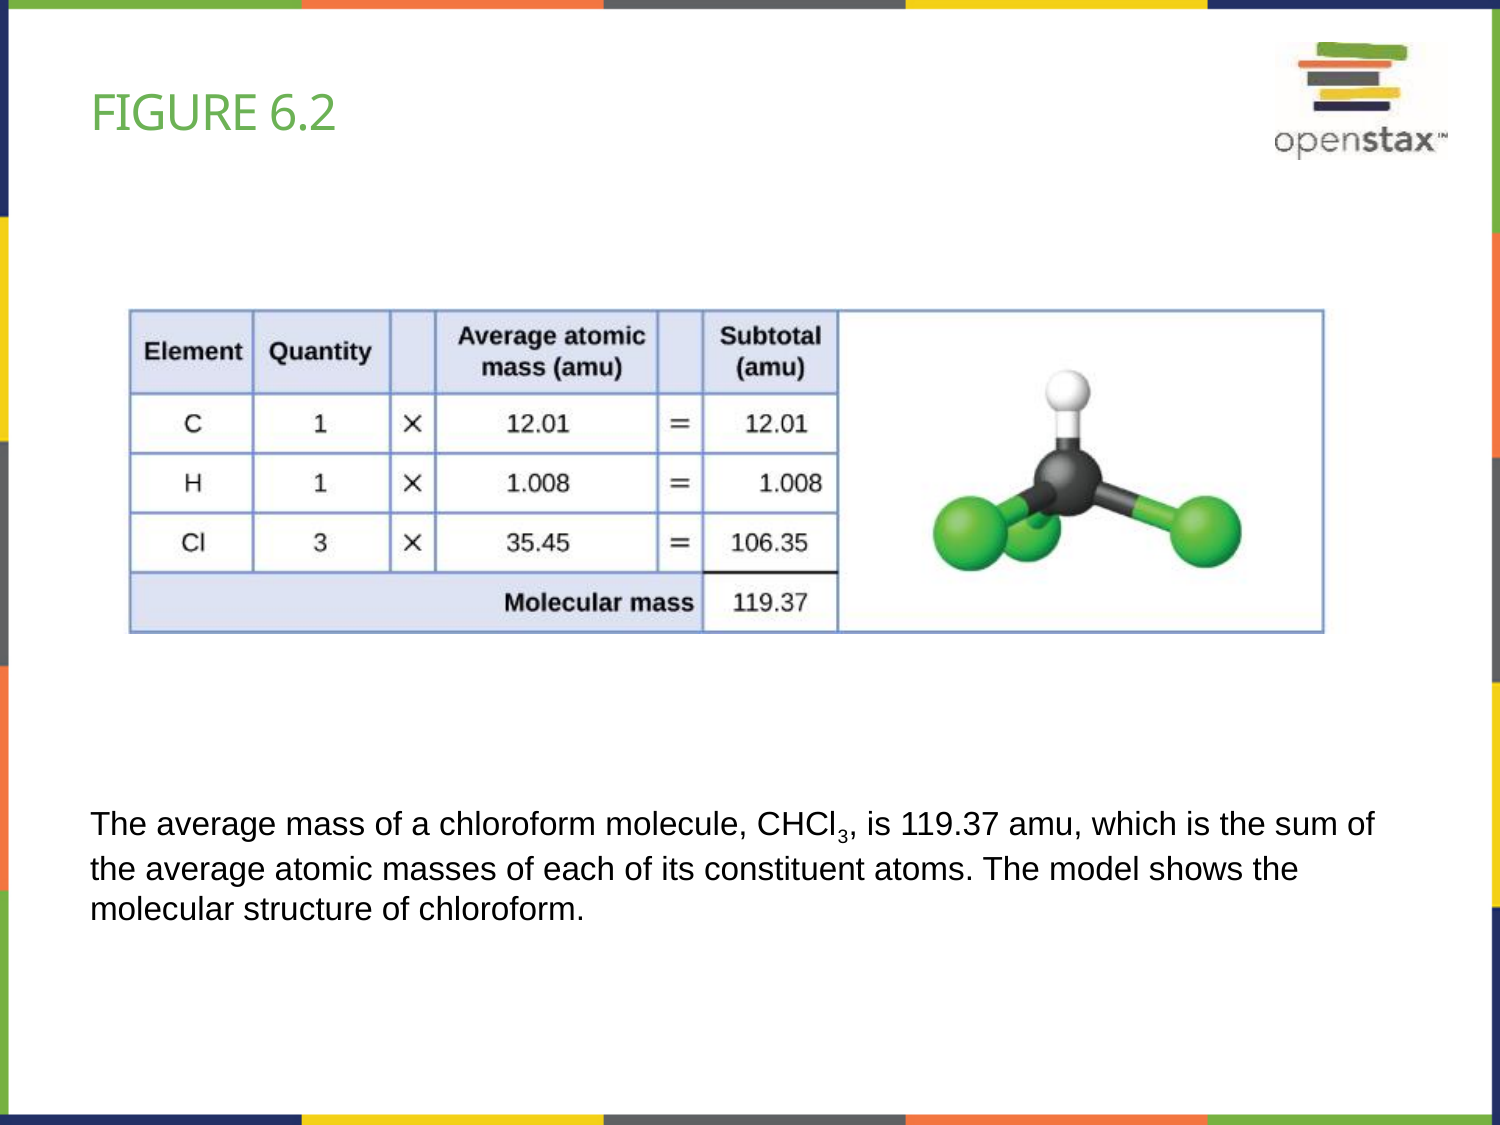

# Figure 6.2
The average mass of a chloroform molecule, CHCl3, is 119.37 amu, which is the sum of the average atomic masses of each of its constituent atoms. The model shows the molecular structure of chloroform.